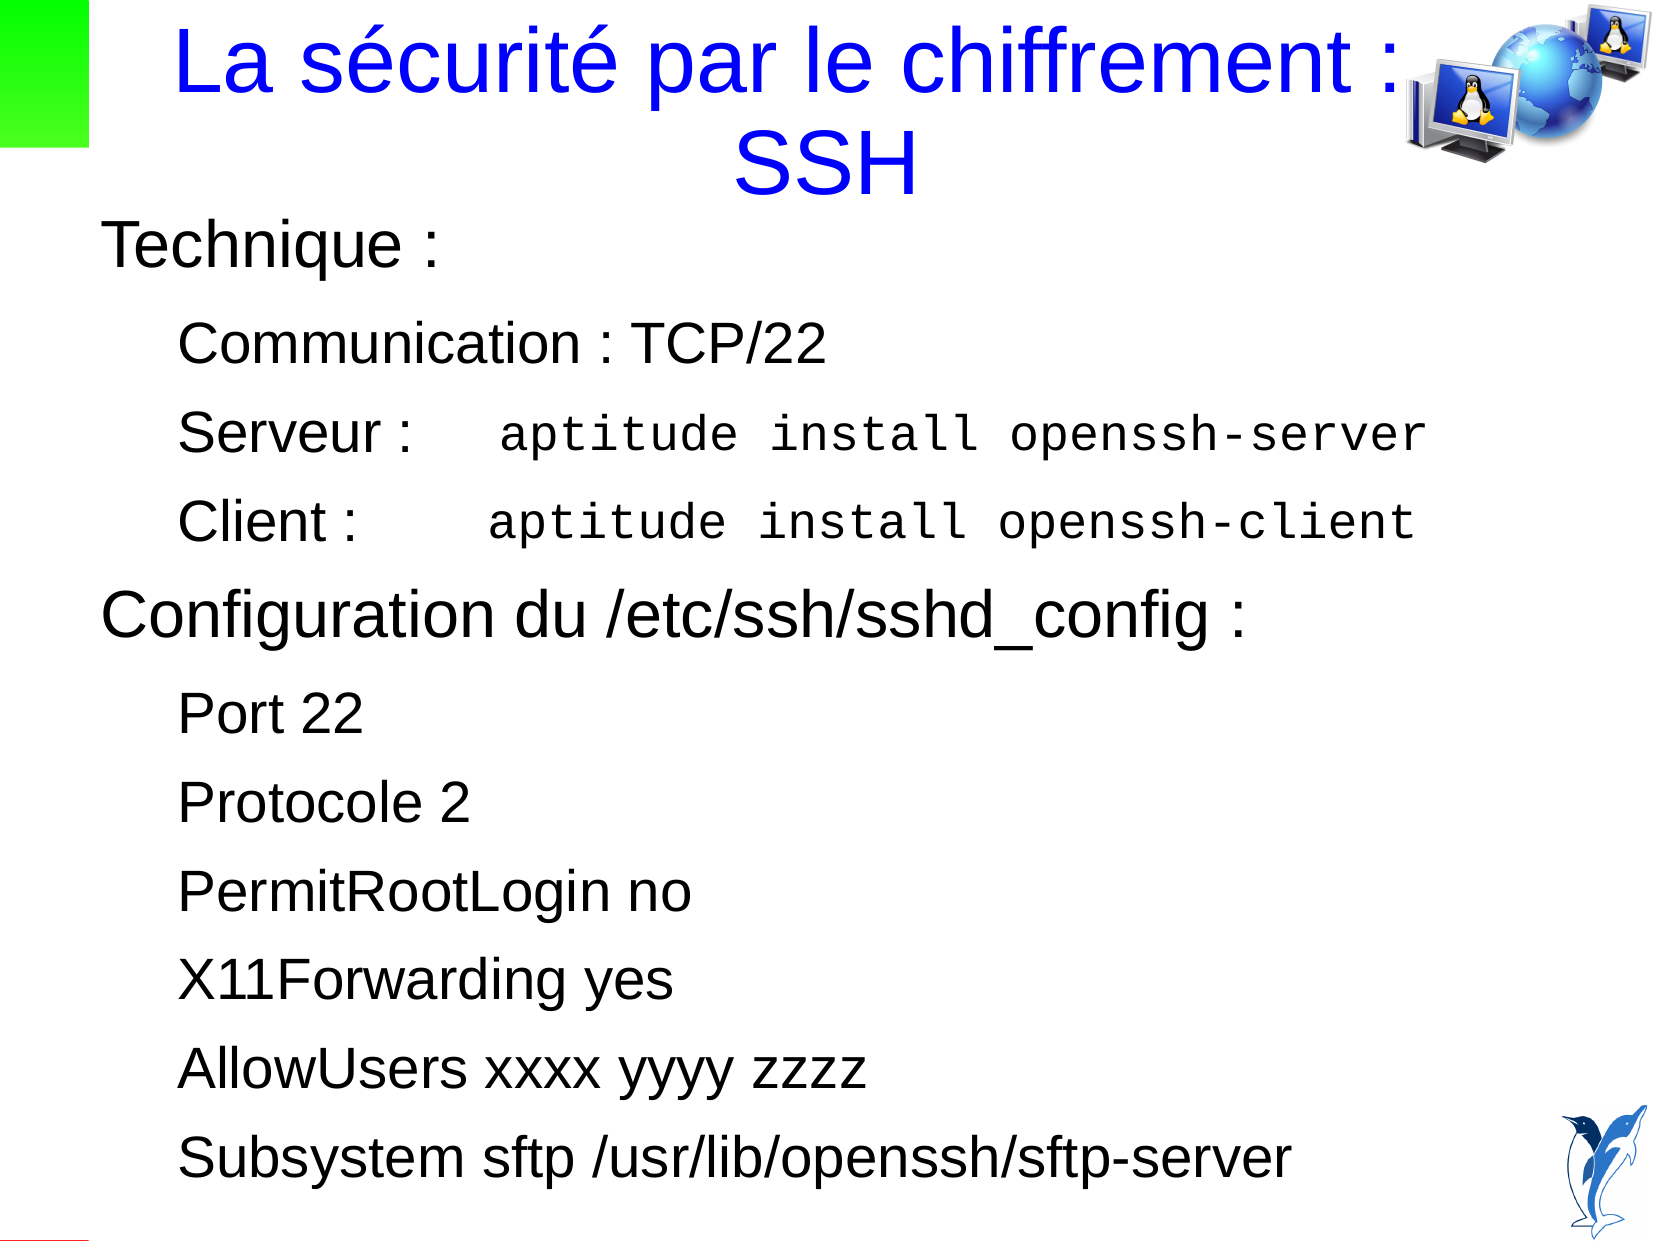

# La sécurité par le chiffrement : SSH
Technique :
Communication : TCP/22
Serveur :
Client :
Configuration du /etc/ssh/sshd_config :
Port 22
Protocole 2
PermitRootLogin no
X11Forwarding yes
AllowUsers xxxx yyyy zzzz
Subsystem sftp /usr/lib/openssh/sftp-server
aptitude install openssh-server
aptitude install openssh-client